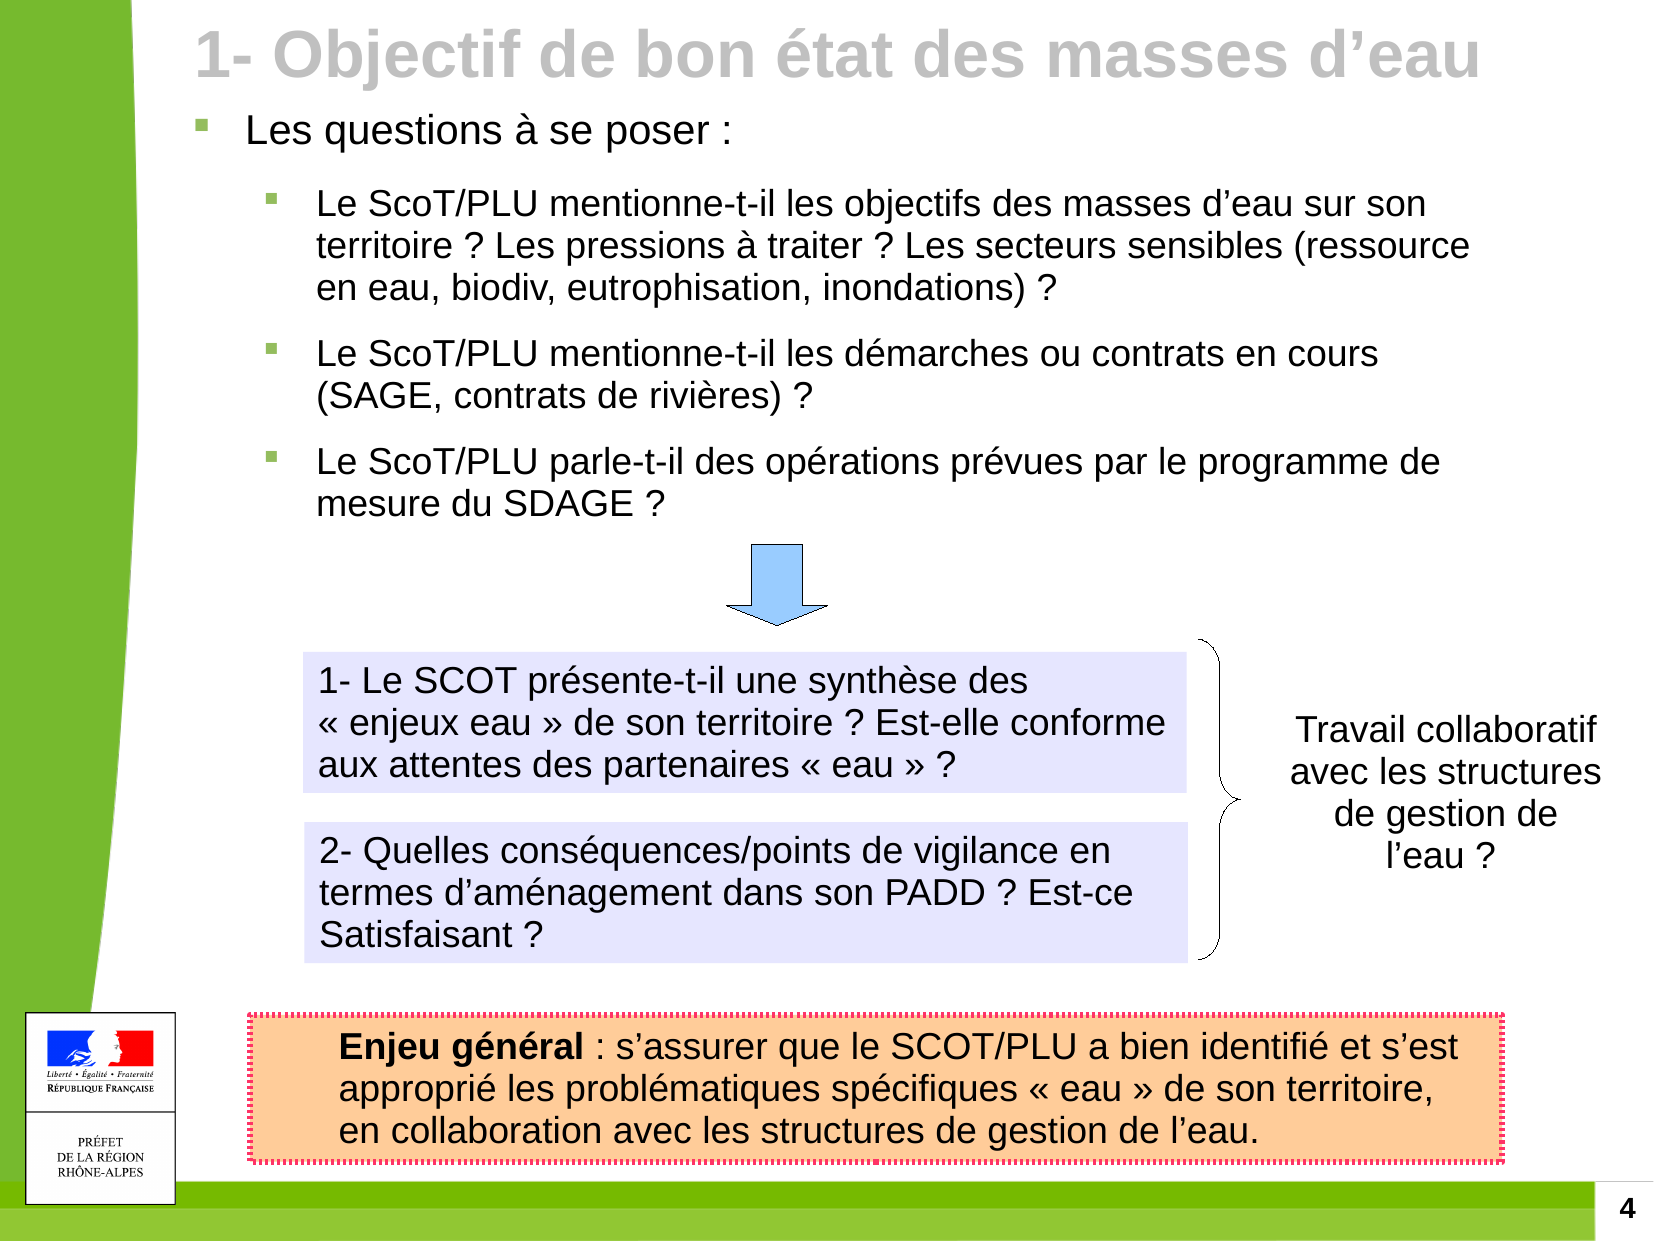

# 1- Objectif de bon état des masses d’eau
Les questions à se poser :
Le ScoT/PLU mentionne-t-il les objectifs des masses d’eau sur son territoire ? Les pressions à traiter ? Les secteurs sensibles (ressource en eau, biodiv, eutrophisation, inondations) ?
Le ScoT/PLU mentionne-t-il les démarches ou contrats en cours (SAGE, contrats de rivières) ?
Le ScoT/PLU parle-t-il des opérations prévues par le programme de mesure du SDAGE ?
1- Le SCOT présente-t-il une synthèse des « enjeux eau » de son territoire ? Est-elle conforme aux attentes des partenaires « eau » ?
Travail collaboratif avec les structures de gestion de l’eau ?
2- Quelles conséquences/points de vigilance en termes d’aménagement dans son PADD ? Est-ce Satisfaisant ?
Enjeu général : s’assurer que le SCOT/PLU a bien identifié et s’est approprié les problématiques spécifiques « eau » de son territoire, en collaboration avec les structures de gestion de l’eau.